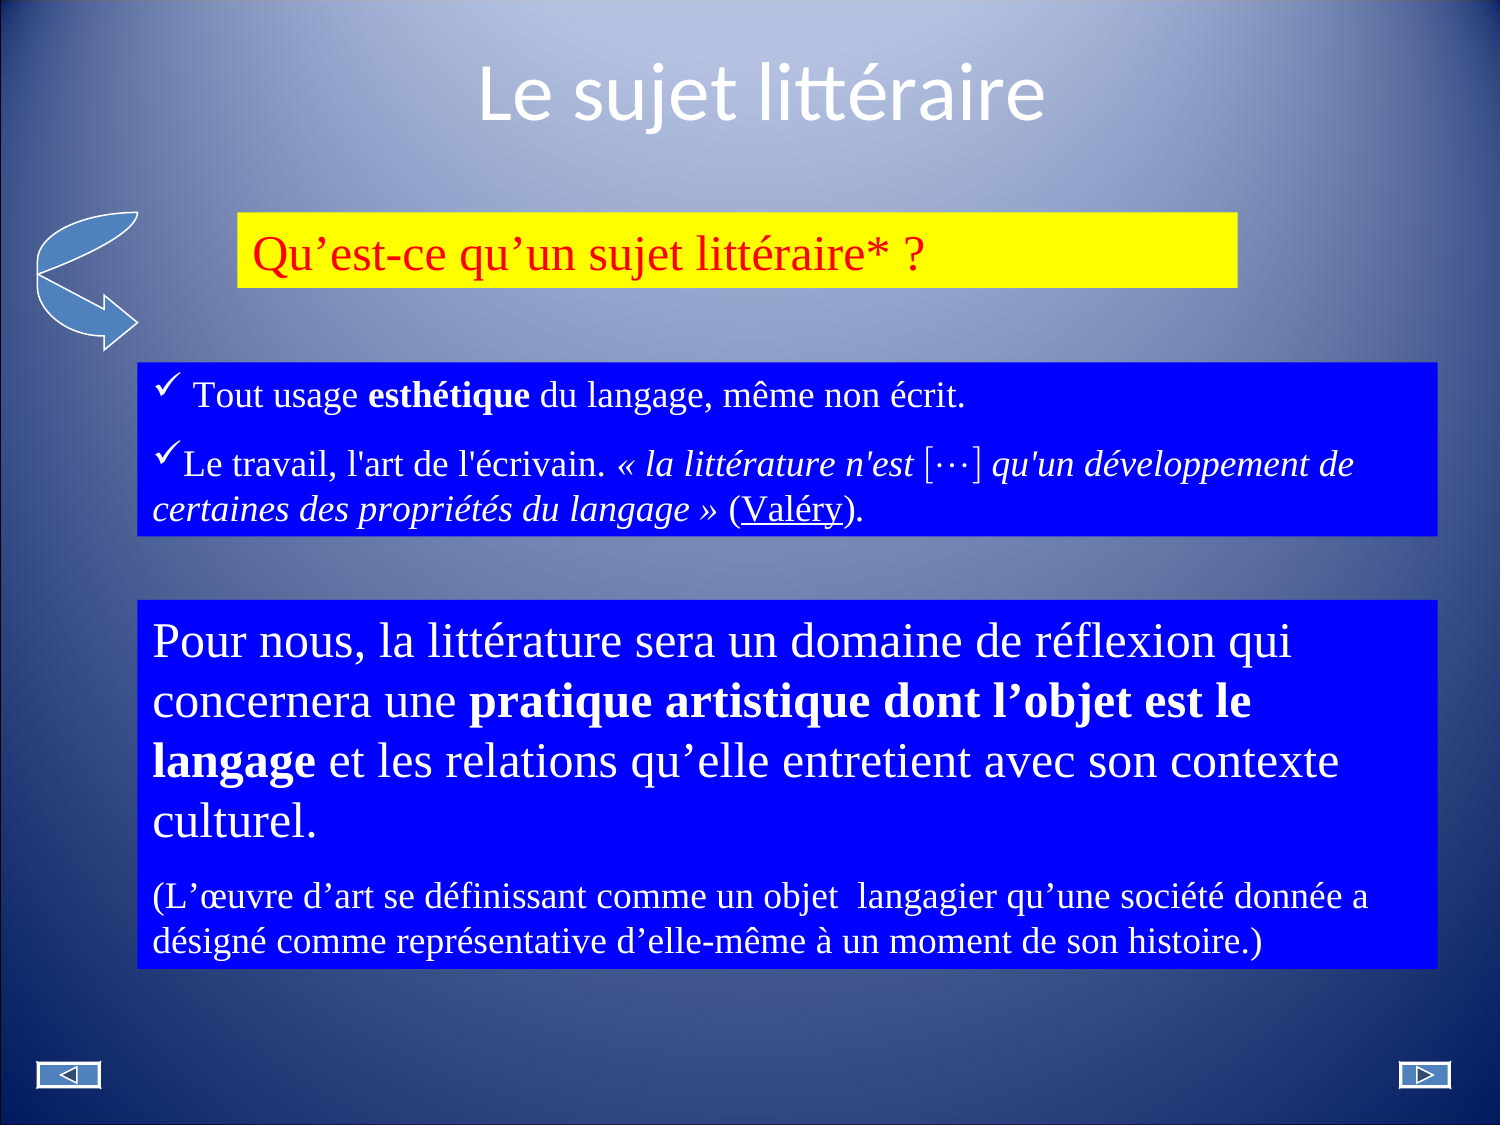

# Le sujet littéraire
Qu’est-ce qu’un sujet littéraire* ?
 Tout usage esthétique du langage, même non écrit.
Le travail, l'art de l'écrivain. « la littérature n'est  qu'un développement de certaines des propriétés du langage » (Valéry).
Pour nous, la littérature sera un domaine de réflexion qui concernera une pratique artistique dont l’objet est le langage et les relations qu’elle entretient avec son contexte culturel.
(L’œuvre d’art se définissant comme un objet langagier qu’une société donnée a désigné comme représentative d’elle-même à un moment de son histoire.)